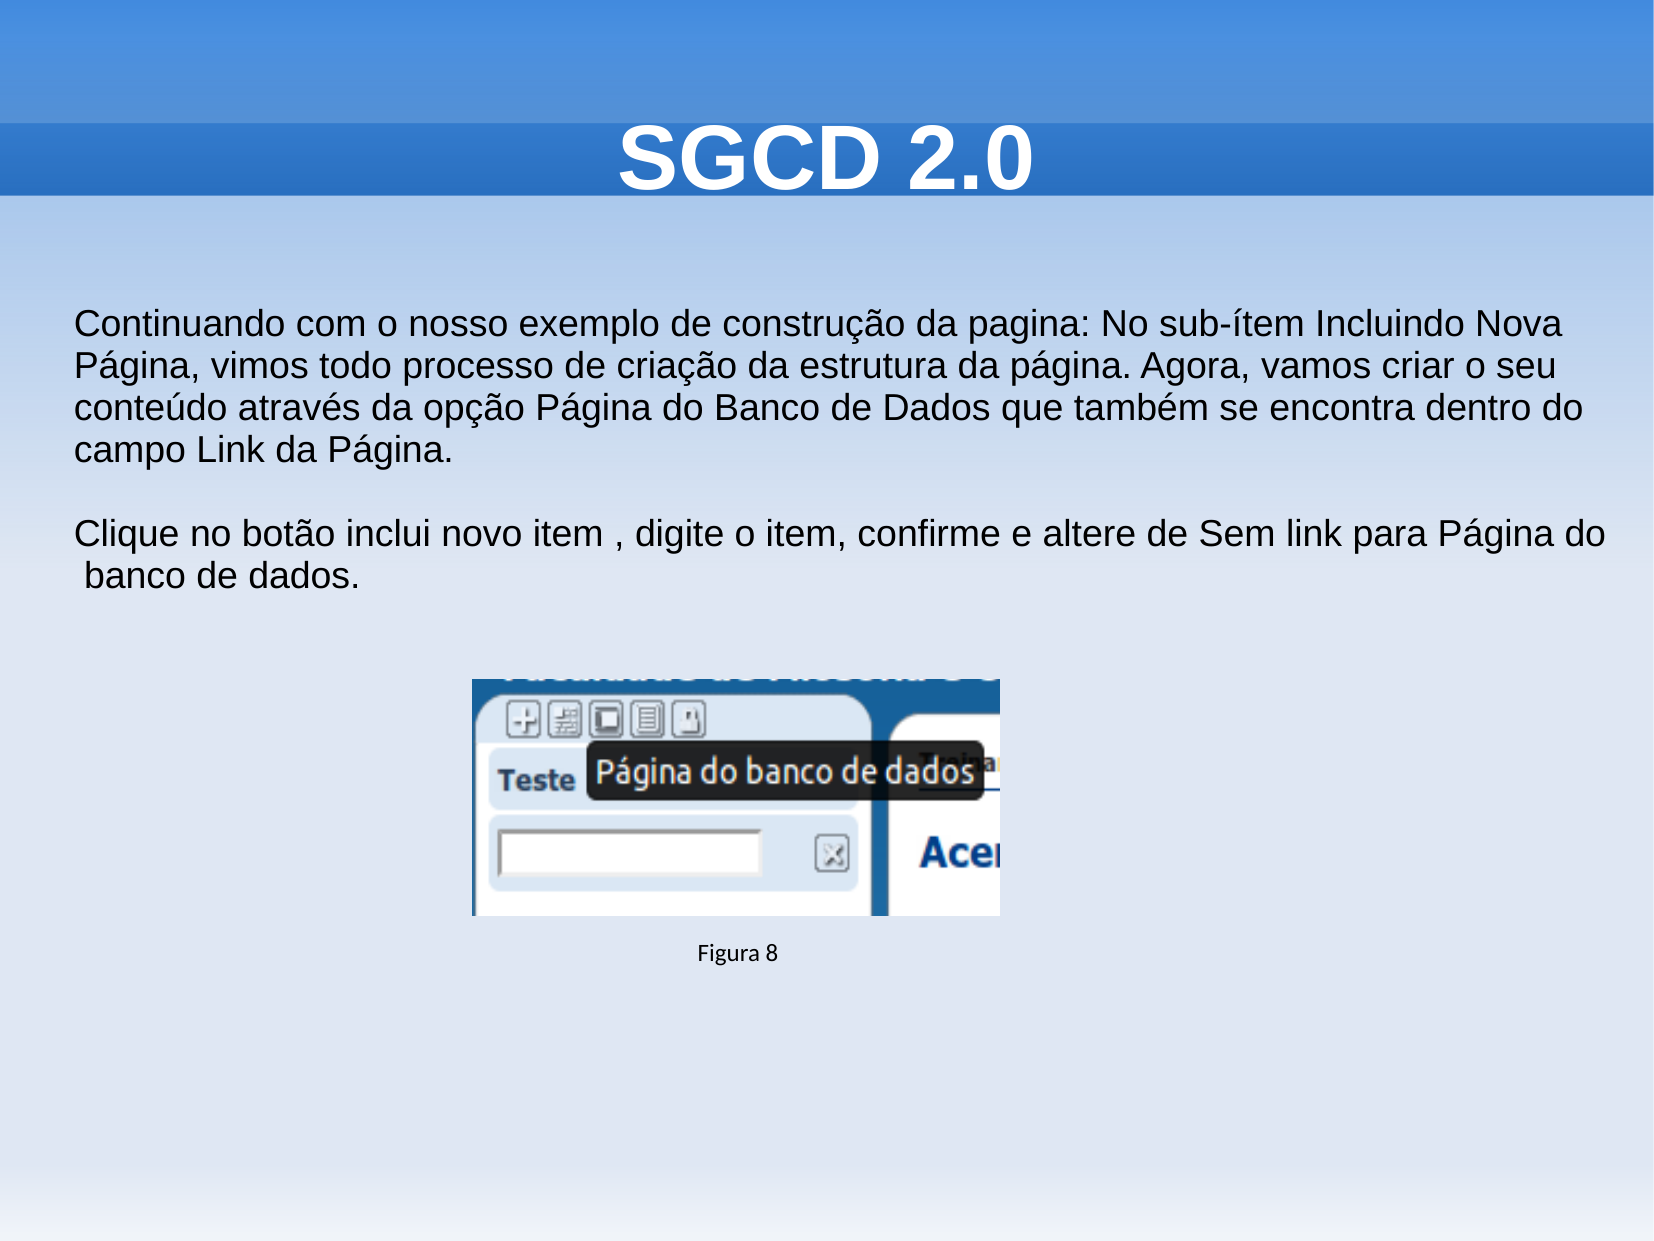

# SGCD 2.0
Continuando com o nosso exemplo de construção da pagina: No sub-ítem Incluindo Nova Página, vimos todo processo de criação da estrutura da página. Agora, vamos criar o seu conteúdo através da opção Página do Banco de Dados que também se encontra dentro do campo Link da Página.
Clique no botão inclui novo item , digite o item, confirme e altere de Sem link para Página do banco de dados.
Figura 8